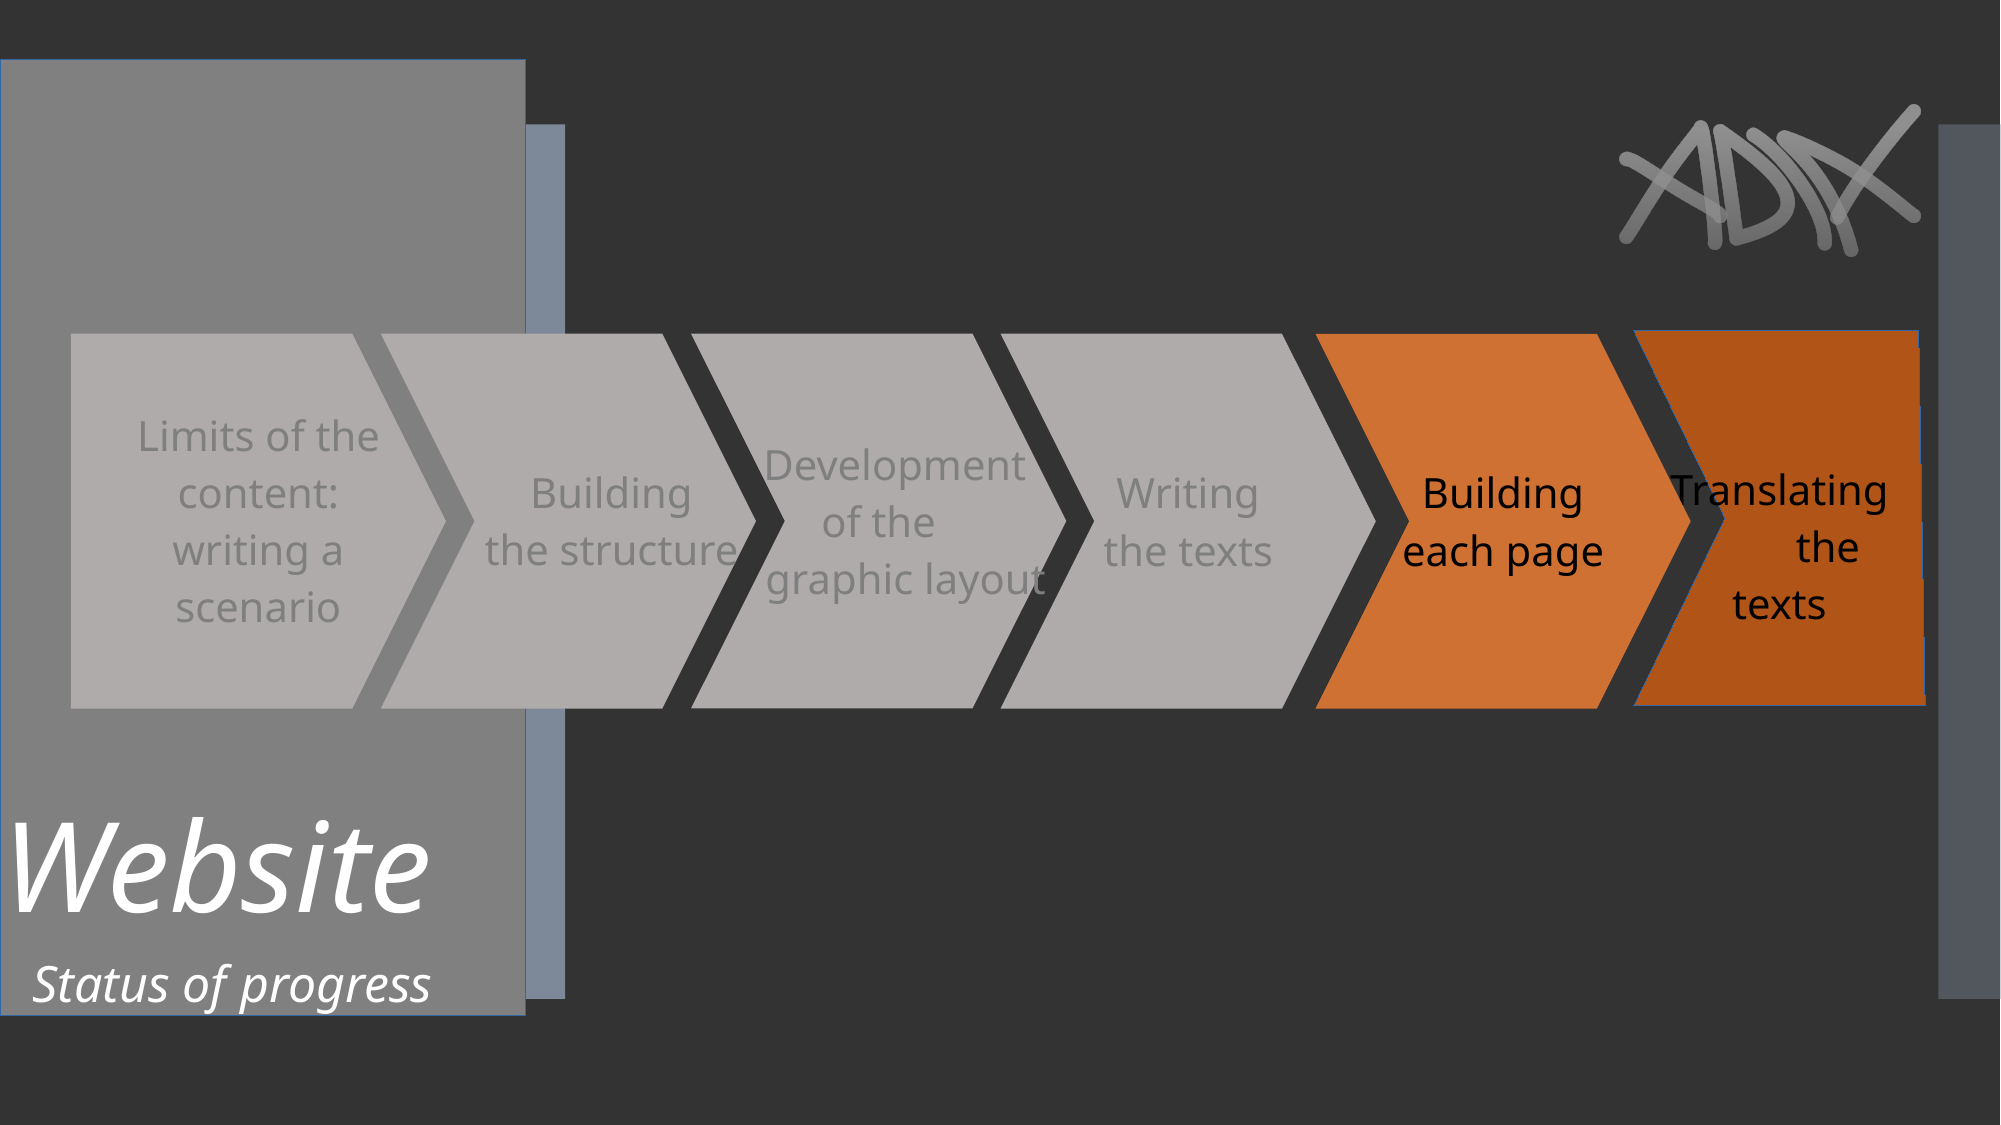

# D
 Translating
 the texts
Limits of the content:
writing a scenario
 Building
 the structure
 Development
of the
 graphic layout
Writing
the texts
Building
each page
Website
Status of progress